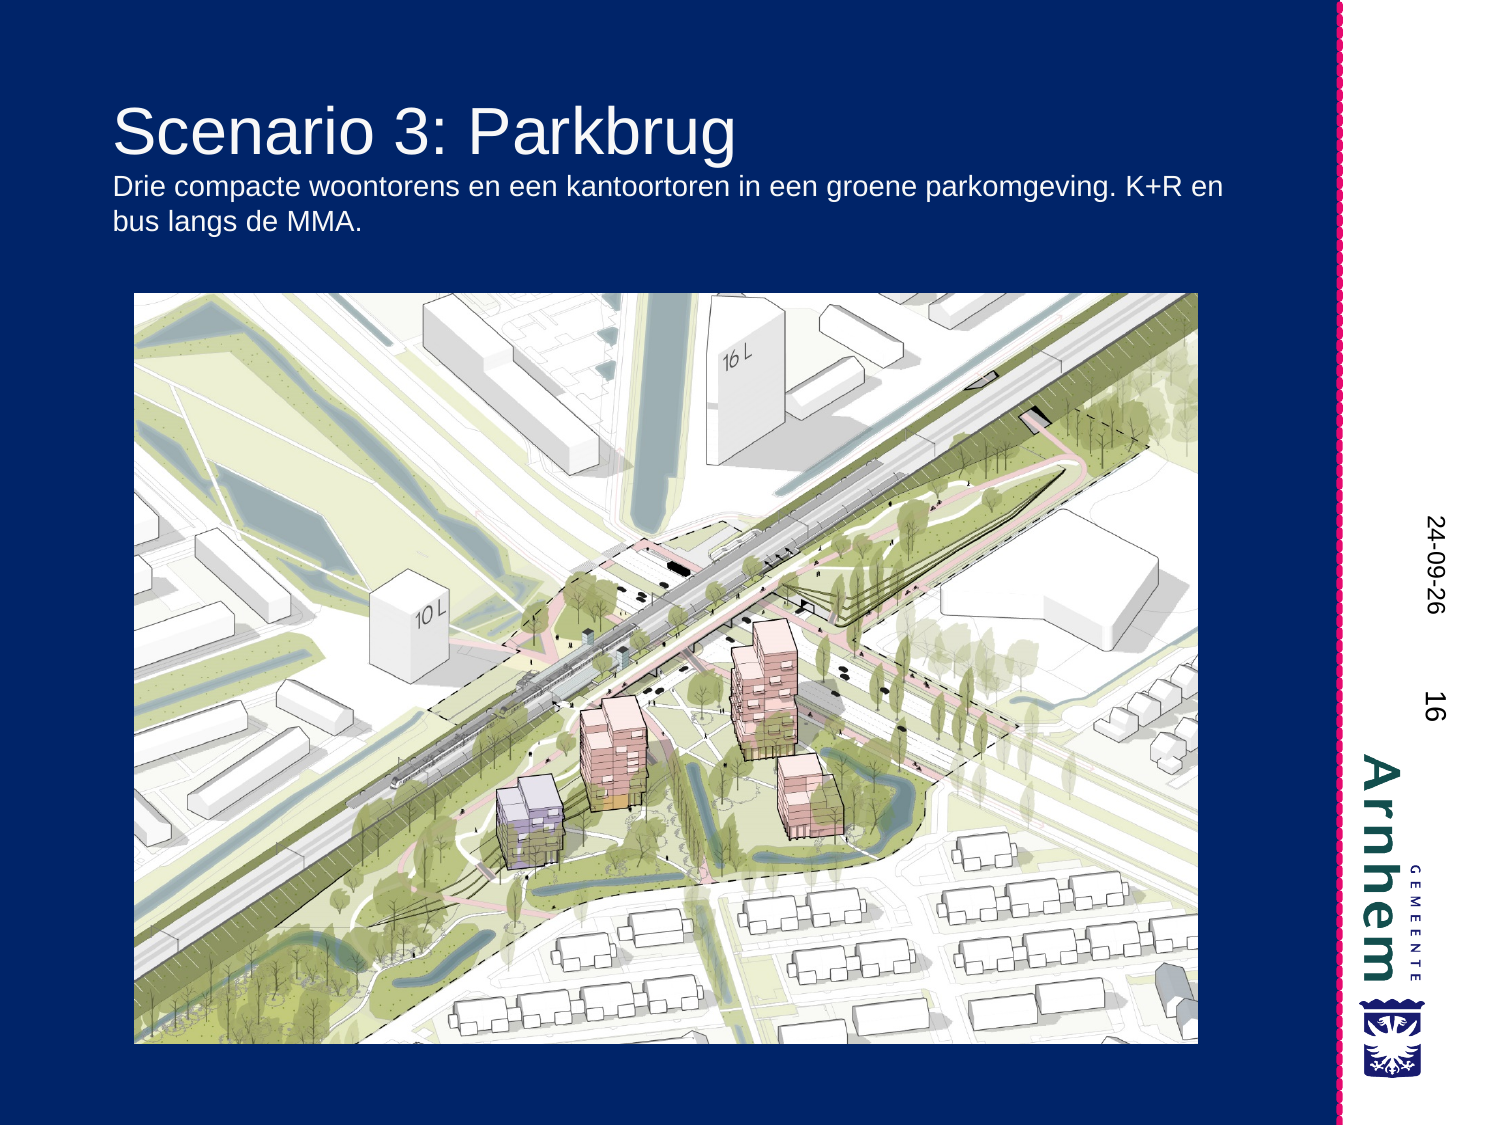

Scenario 3: Parkbrug
Drie compacte woontorens en een kantoortoren in een groene parkomgeving. K+R en bus langs de MMA.
14